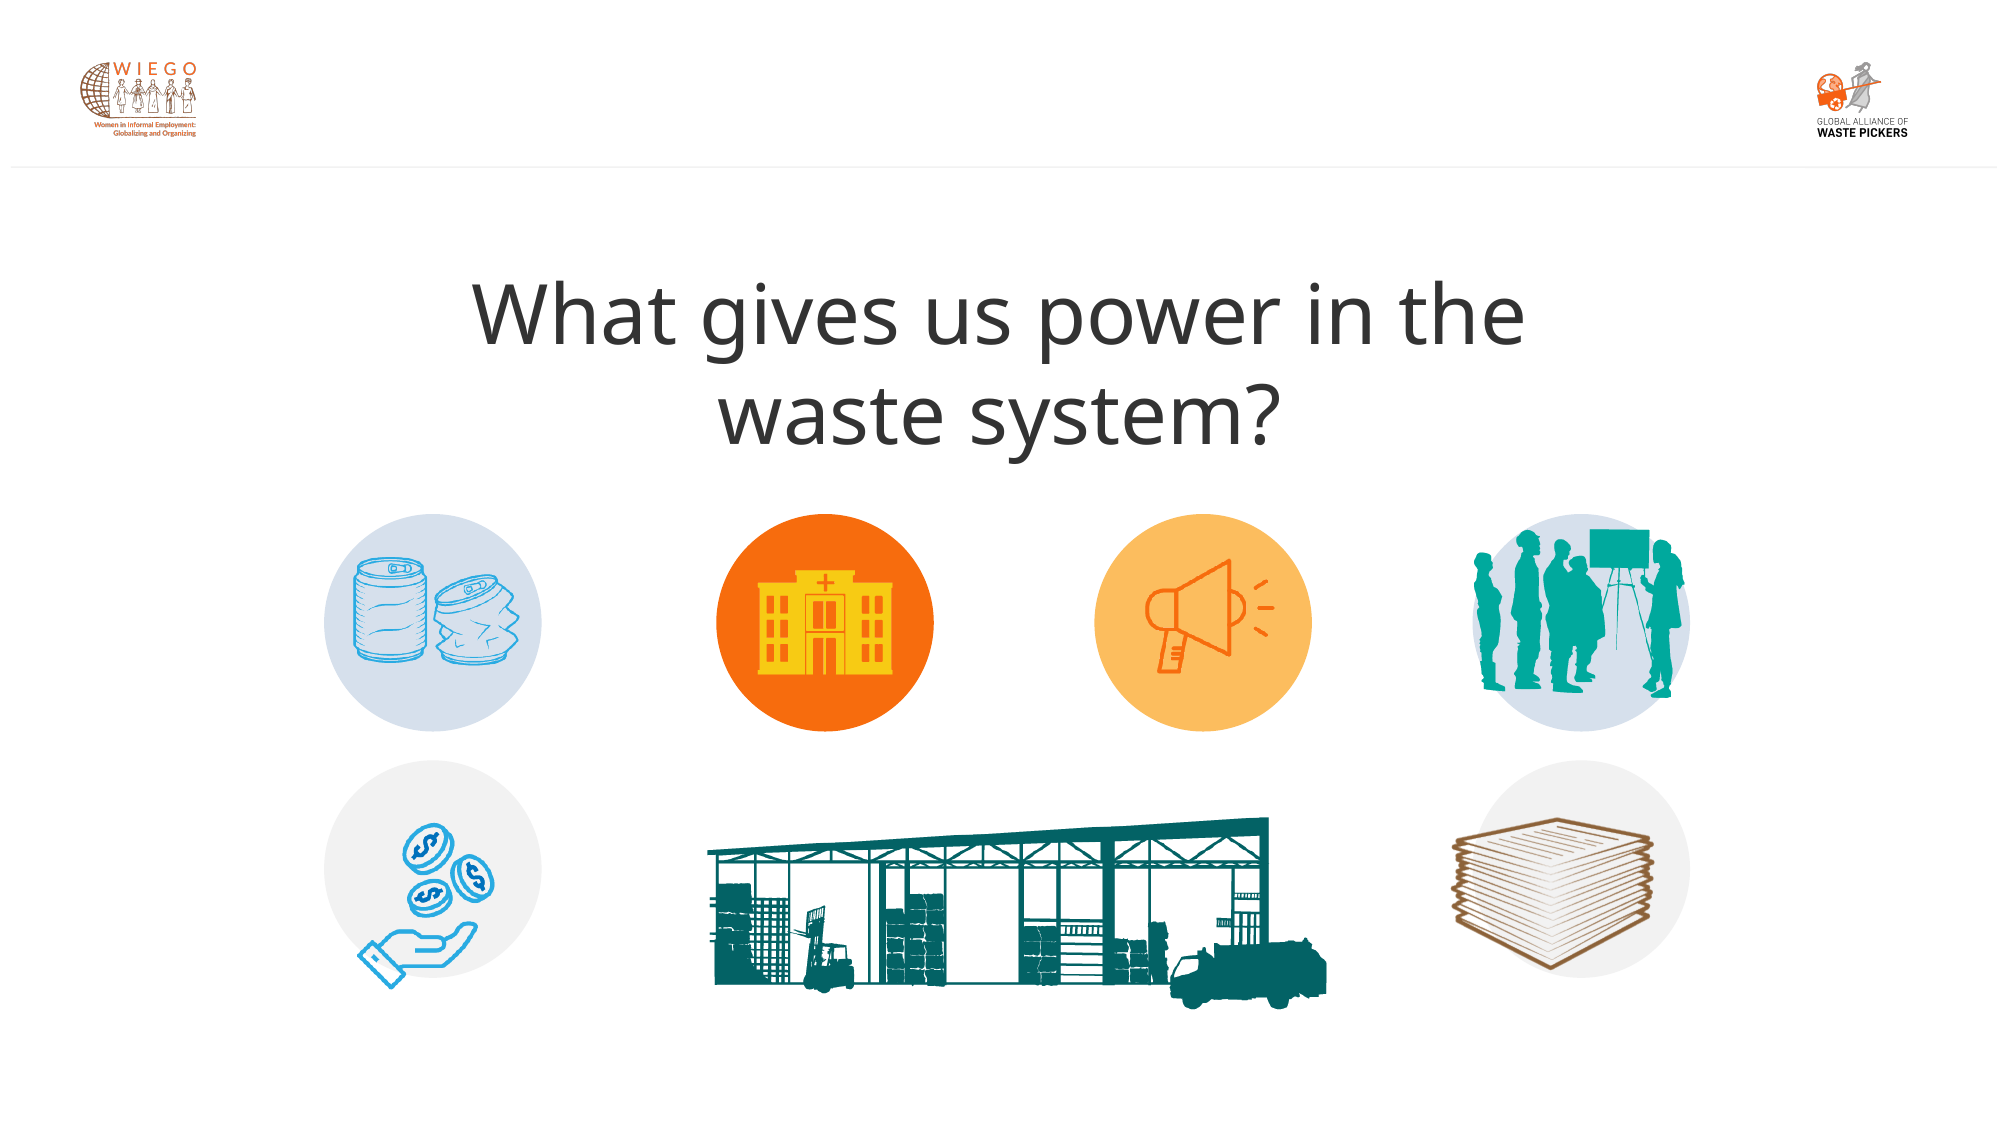

What gives us power in the
waste system?